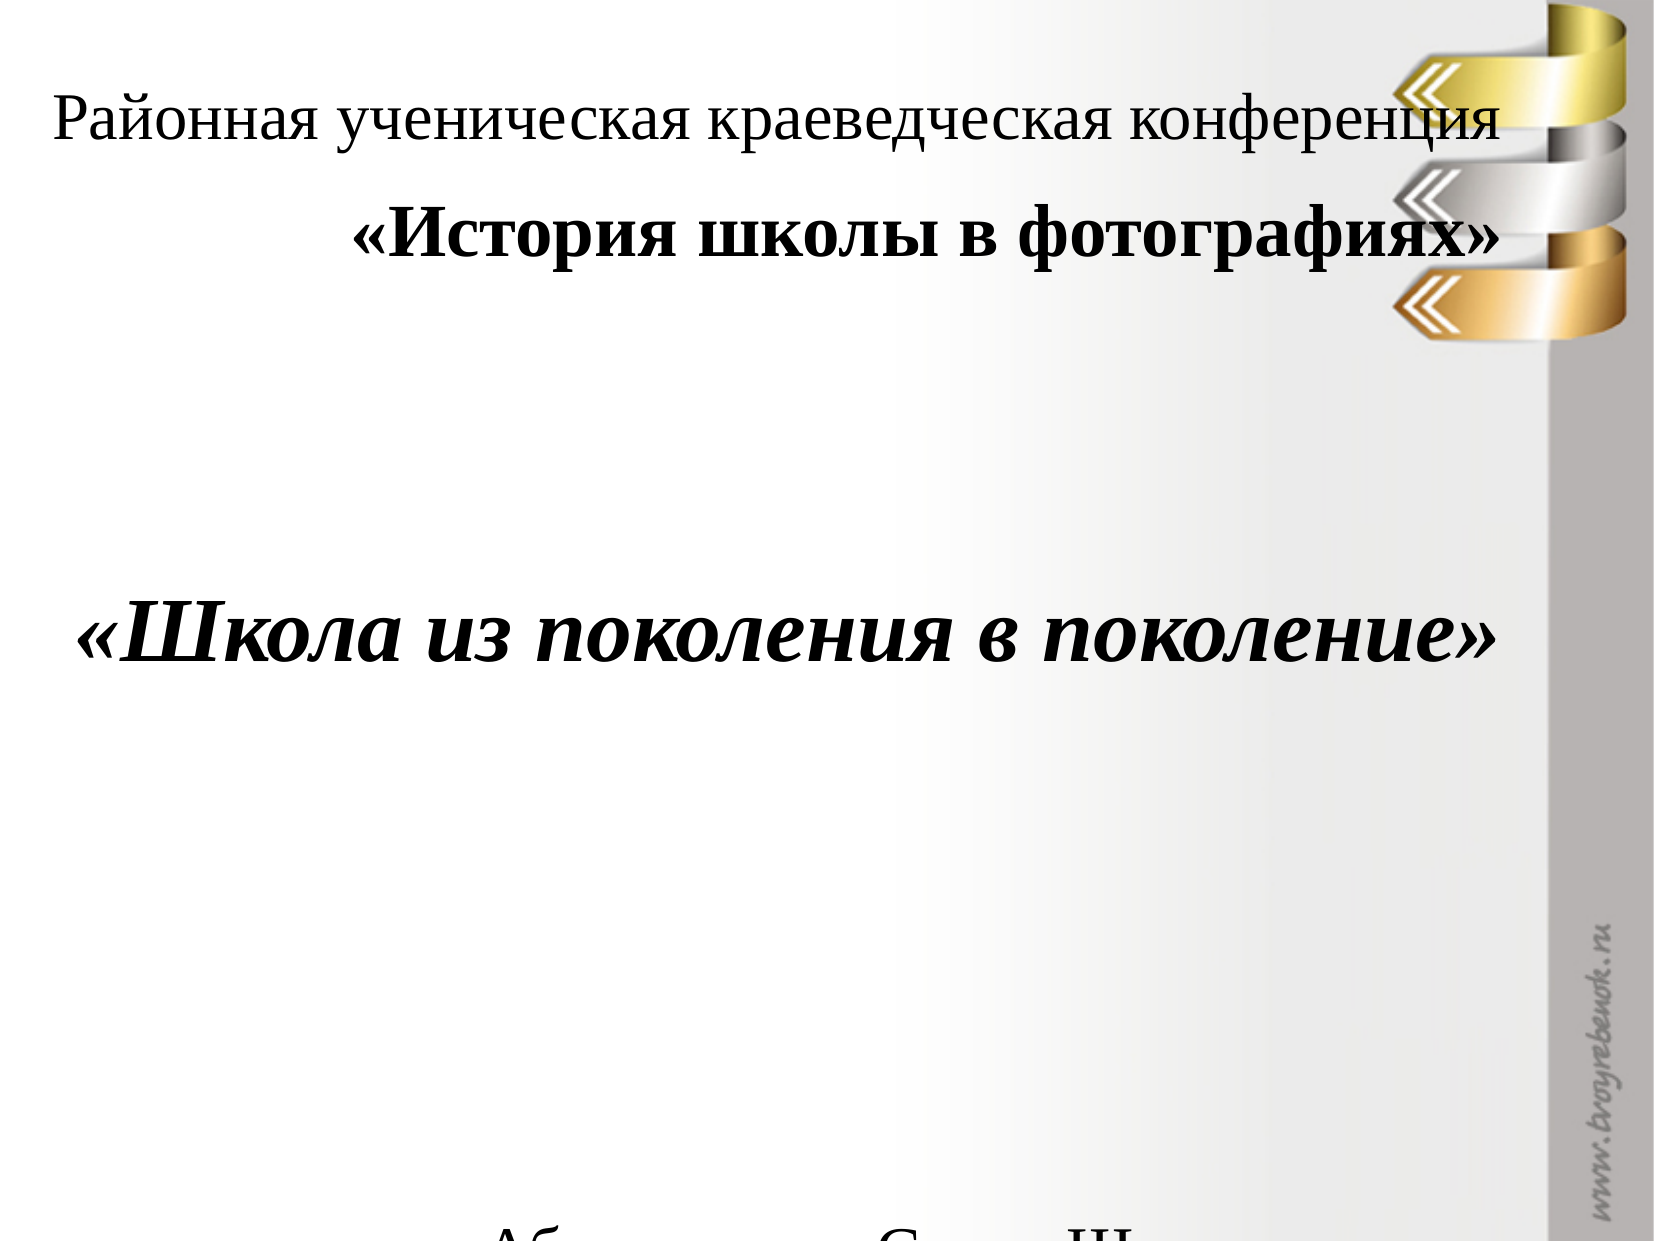

# Районная ученическая краеведческая конференция
«История школы в фотографиях»
«Школа из поколения в поколение»
Абдуризаева Саида Шахиддиновна
учитель начальных классов.
пгт Рамешки 2018 г.